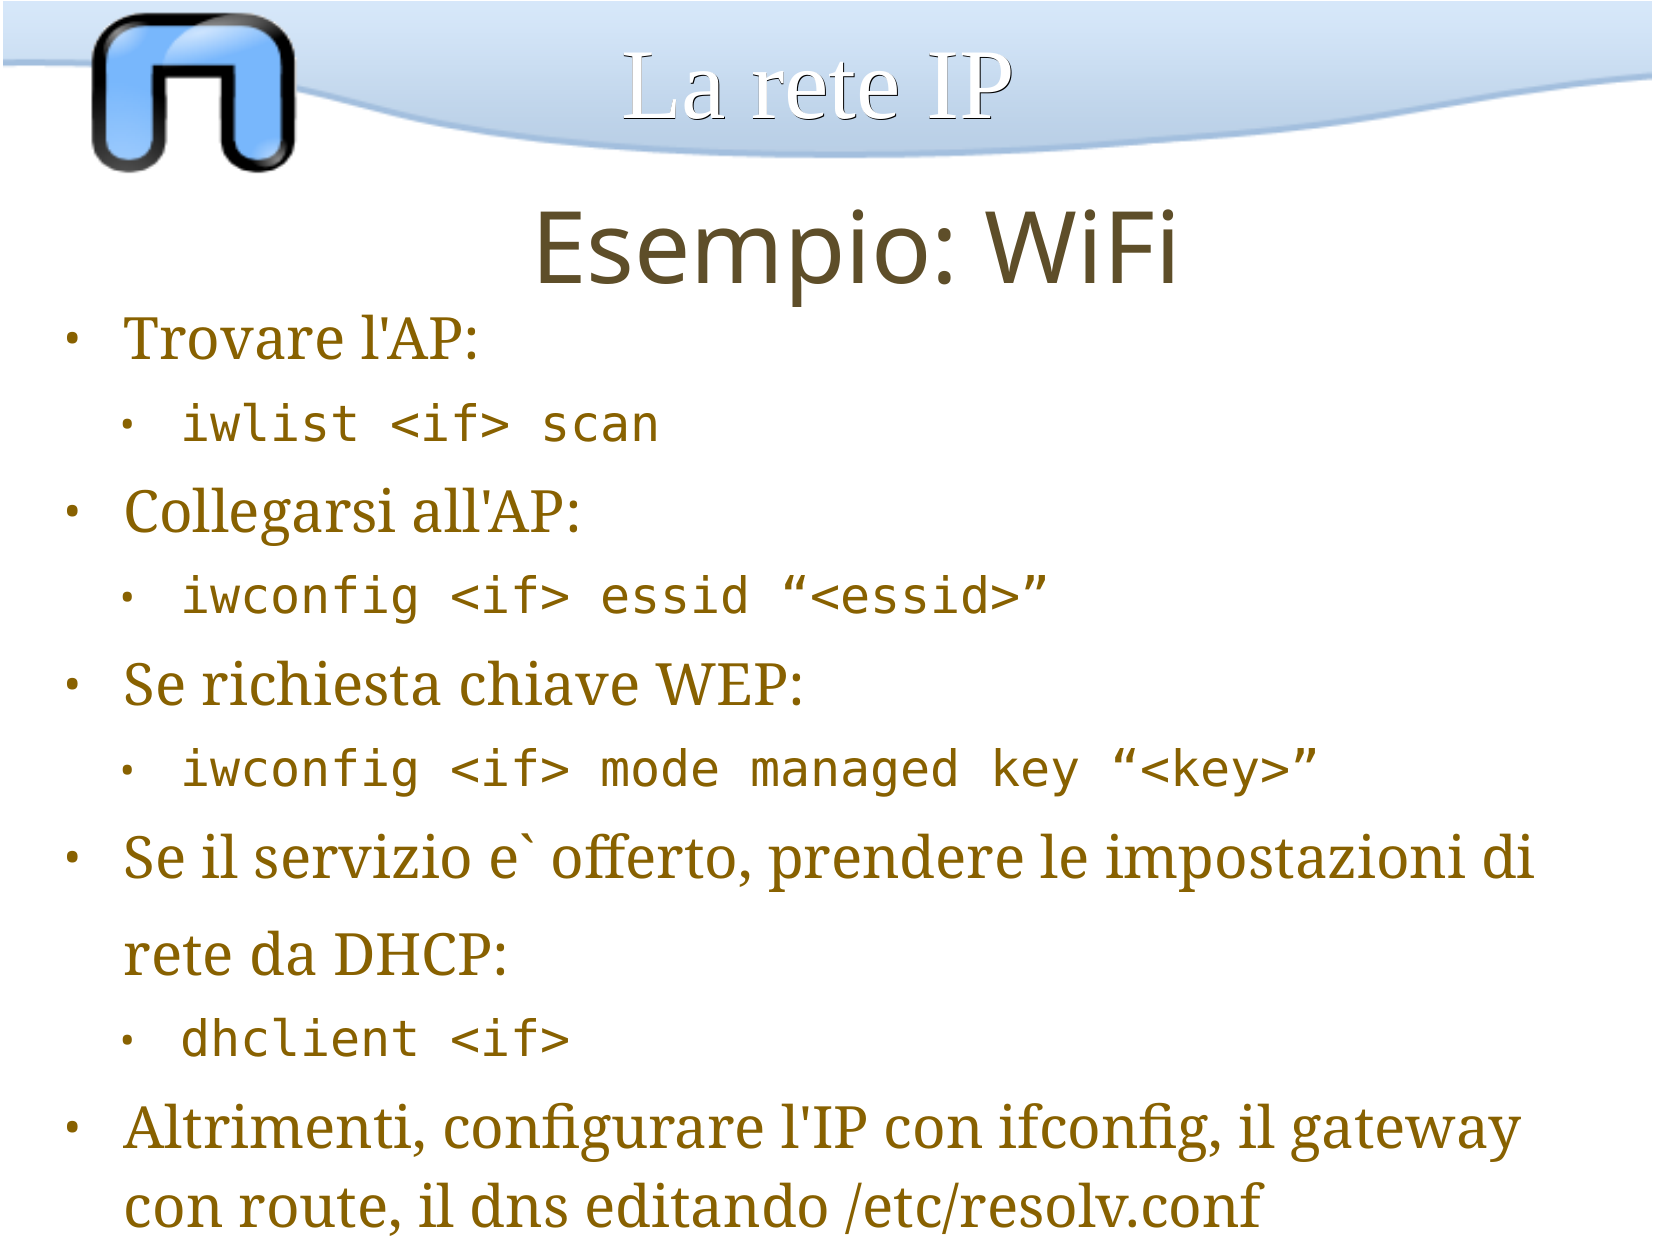

La rete IP
Esempio: WiFi
# Trovare l'AP:
iwlist <if> scan
Collegarsi all'AP:
iwconfig <if> essid “<essid>”
Se richiesta chiave WEP:
iwconfig <if> mode managed key “<key>”
Se il servizio e` offerto, prendere le impostazioni di
rete da DHCP:
dhclient <if>
Altrimenti, configurare l'IP con ifconfig, il gateway con route, il dns editando /etc/resolv.conf